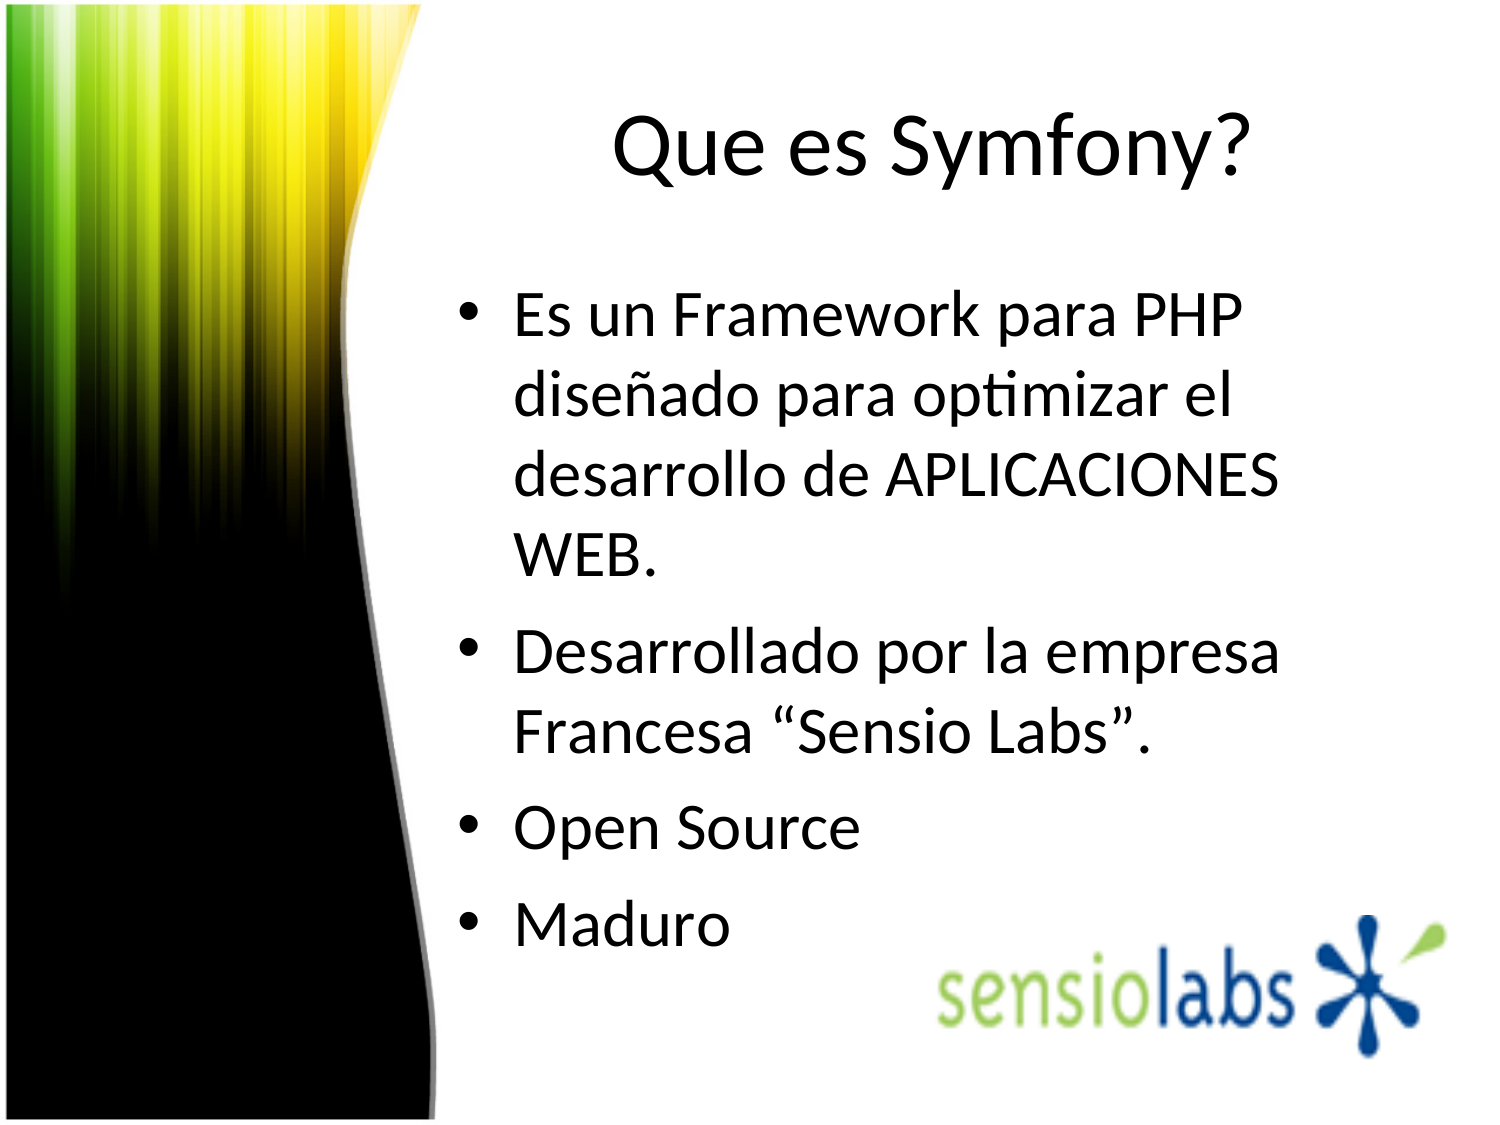

# Que es Symfony?
Es un Framework para PHP diseñado para optimizar el desarrollo de APLICACIONES WEB.
Desarrollado por la empresa Francesa “Sensio Labs”.
Open Source
Maduro